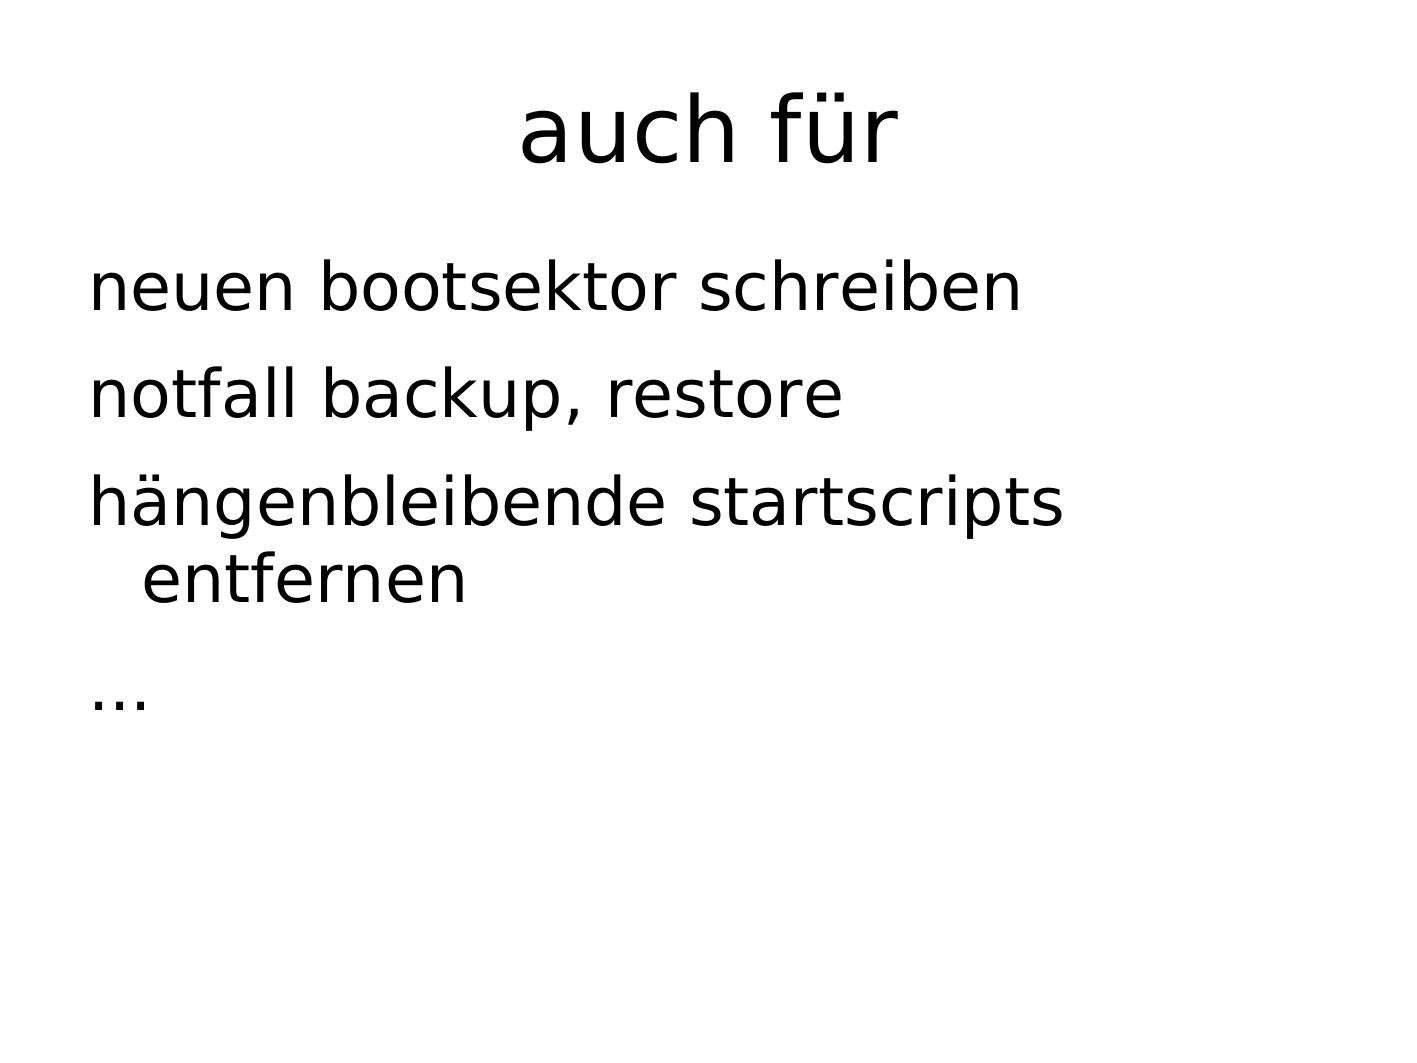

# auch für
neuen bootsektor schreiben
notfall backup, restore
hängenbleibende startscripts entfernen
...